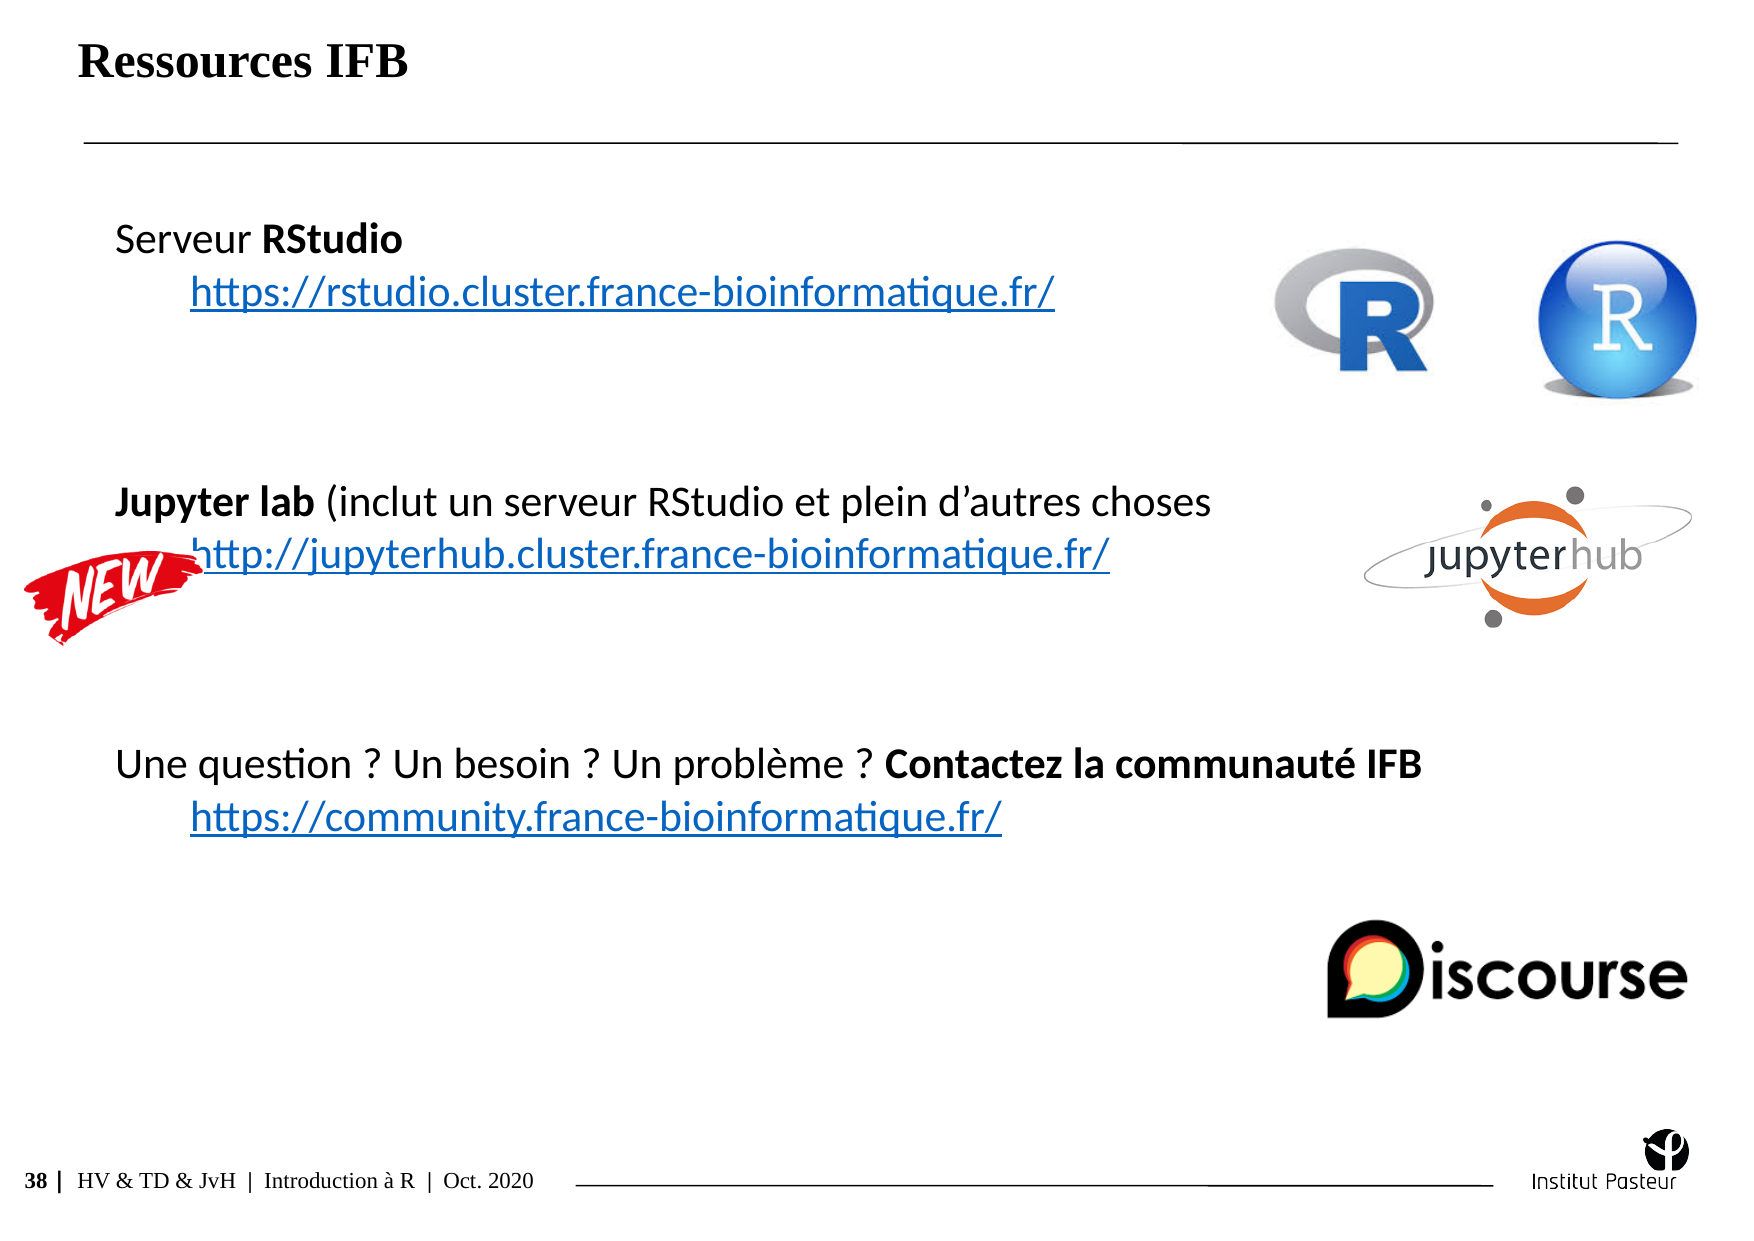

# Ressources IFB
Serveur RStudio
https://rstudio.cluster.france-bioinformatique.fr/
Jupyter lab (inclut un serveur RStudio et plein d’autres choses
http://jupyterhub.cluster.france-bioinformatique.fr/
Une question ? Un besoin ? Un problème ? Contactez la communauté IFB
https://community.france-bioinformatique.fr/